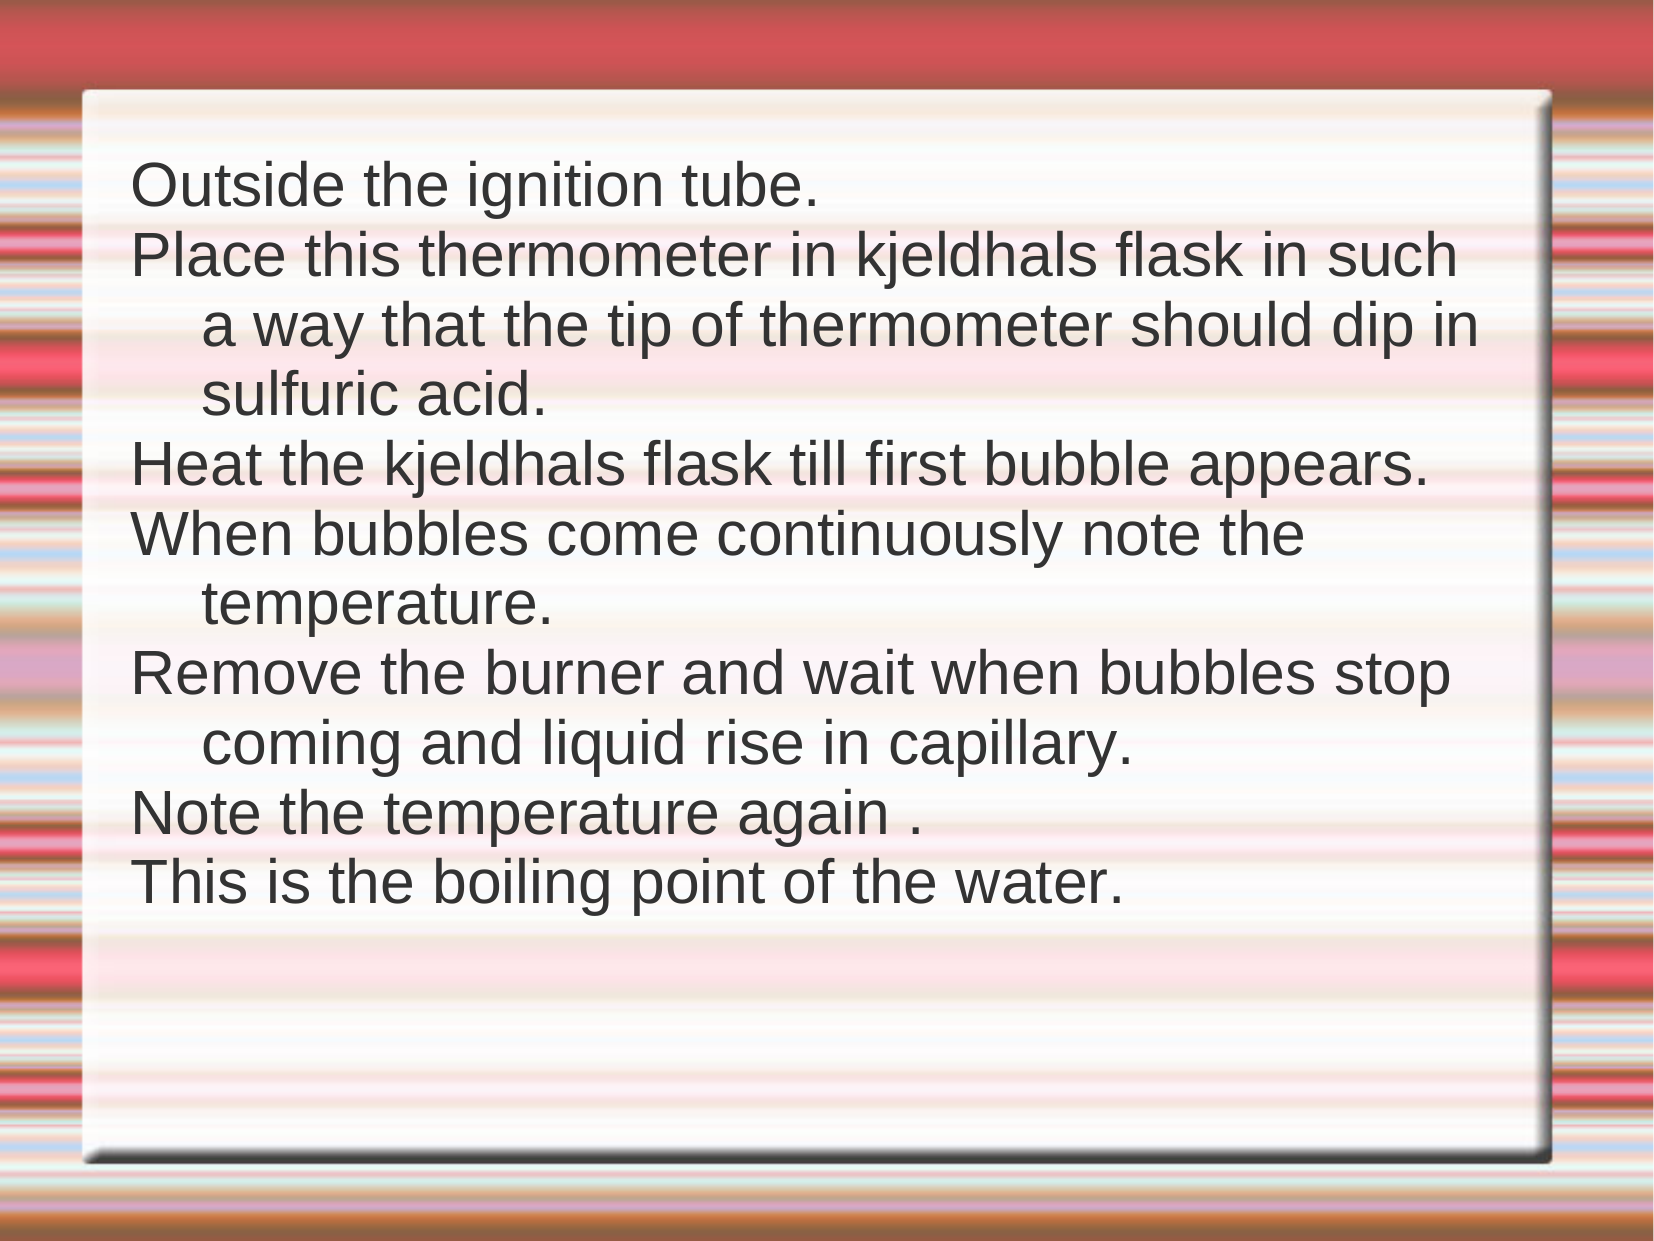

# Outside the ignition tube.
Place this thermometer in kjeldhals flask in such a way that the tip of thermometer should dip in sulfuric acid.
Heat the kjeldhals flask till first bubble appears.
When bubbles come continuously note the temperature.
Remove the burner and wait when bubbles stop coming and liquid rise in capillary.
Note the temperature again .
This is the boiling point of the water.